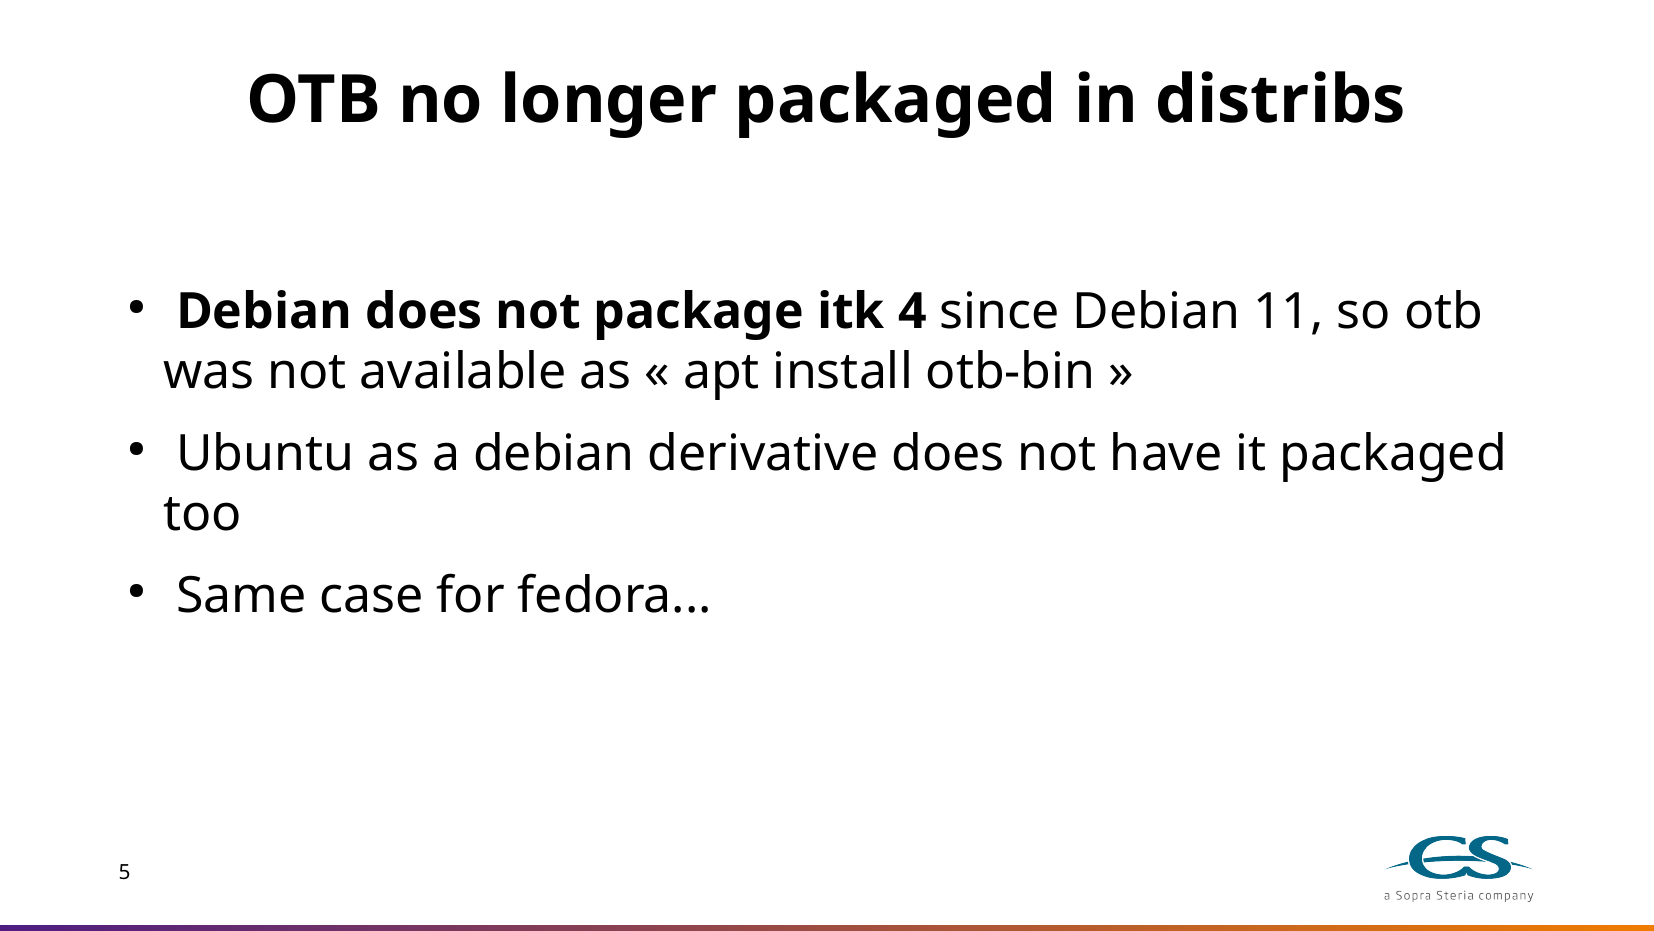

# OTB no longer packaged in distribs
 Debian does not package itk 4 since Debian 11, so otb was not available as « apt install otb-bin »
 Ubuntu as a debian derivative does not have it packaged too
 Same case for fedora...